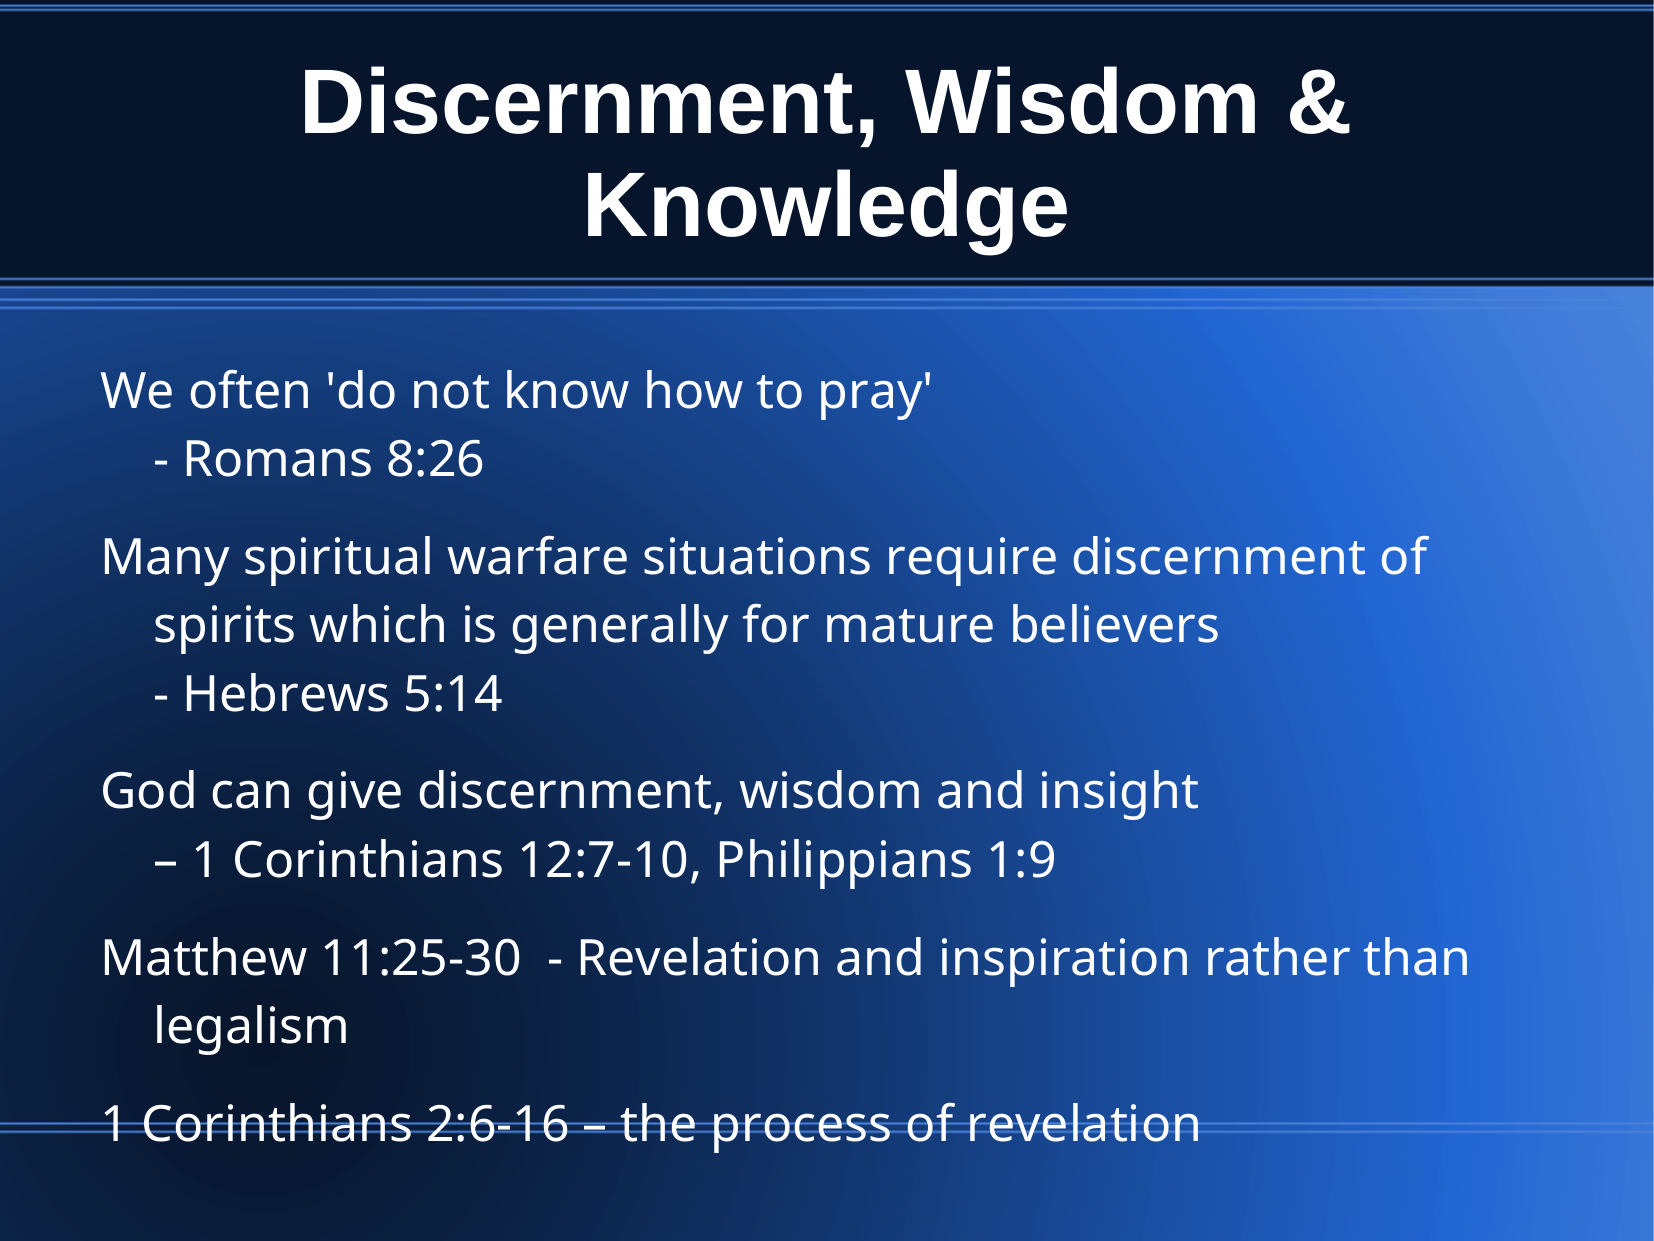

# Discernment, Wisdom & Knowledge
We often 'do not know how to pray'
- Romans 8:26
Many spiritual warfare situations require discernment of spirits which is generally for mature believers
- Hebrews 5:14
God can give discernment, wisdom and insight
– 1 Corinthians 12:7-10, Philippians 1:9
Matthew 11:25-30 - Revelation and inspiration rather than legalism
1 Corinthians 2:6-16 – the process of revelation